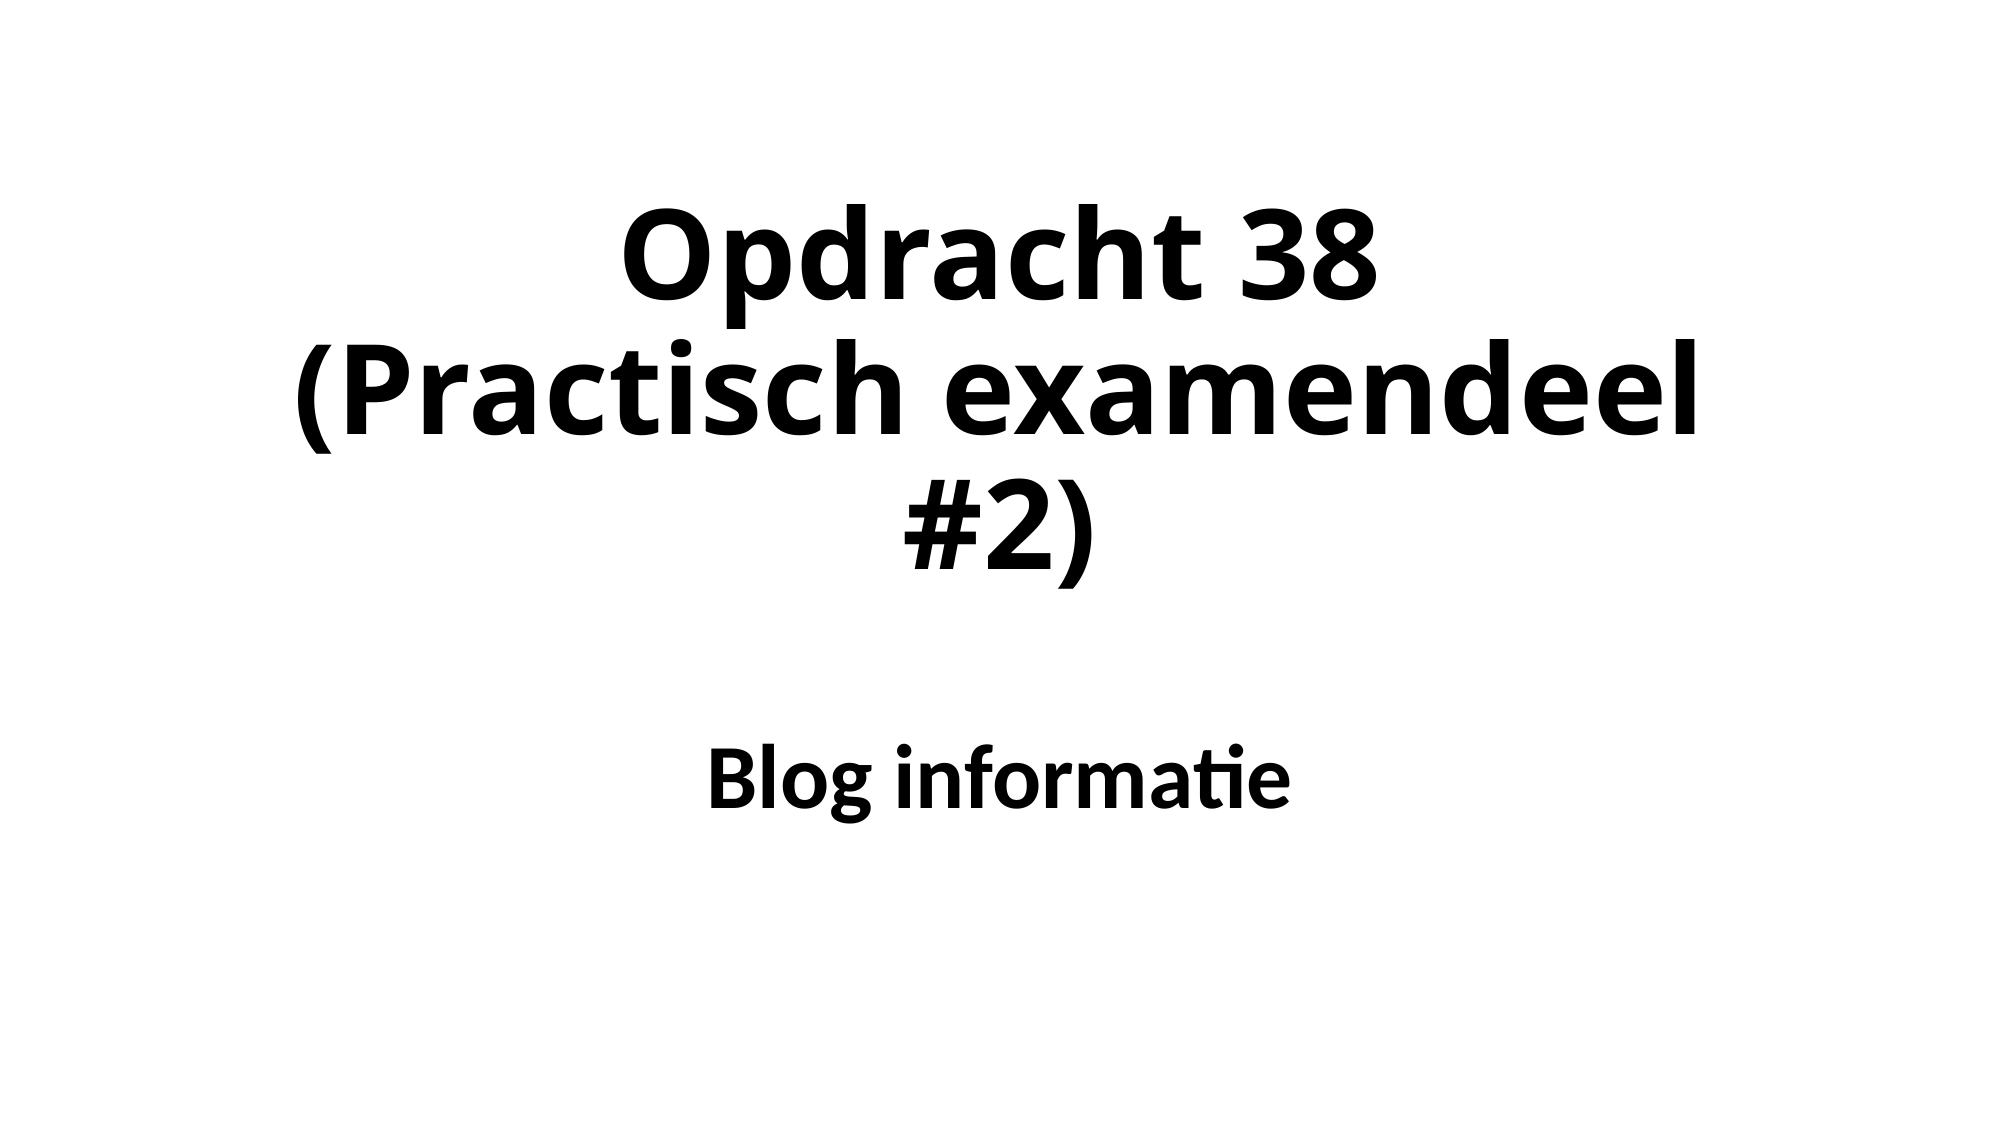

# Opdracht 38 (Practisch examendeel #2)
Blog informatie